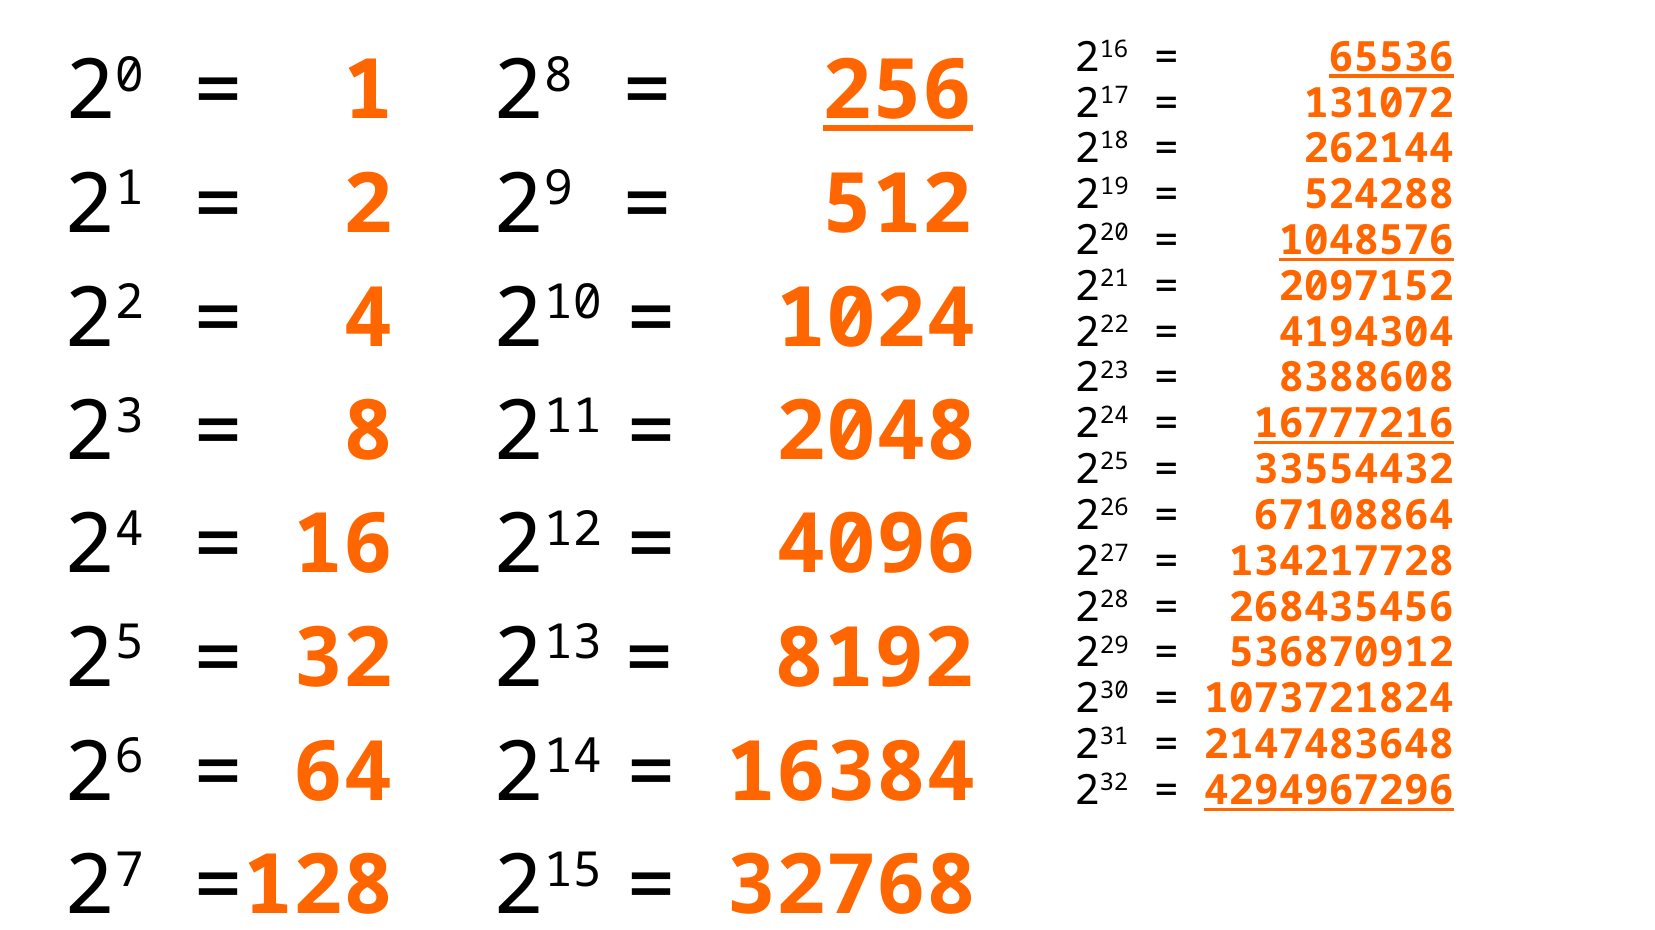

# 20 = 1 28 = 256 21 = 2 29 = 512 22 = 4 210 = 1024 23 = 8 211 = 2048 24 = 16 212 = 4096 25 = 32 213 = 8192 26 = 64 214 = 16384 27 =128 215 = 32768
 216 = 65536
 217 = 131072
 218 = 262144
 219 = 524288
 220 = 1048576
 221 = 2097152
 222 = 4194304
 223 = 8388608
 224 = 16777216
 225 = 33554432
 226 = 67108864
 227 = 134217728
 228 = 268435456
 229 = 536870912
 230 = 1073721824
 231 = 2147483648
 232 = 4294967296